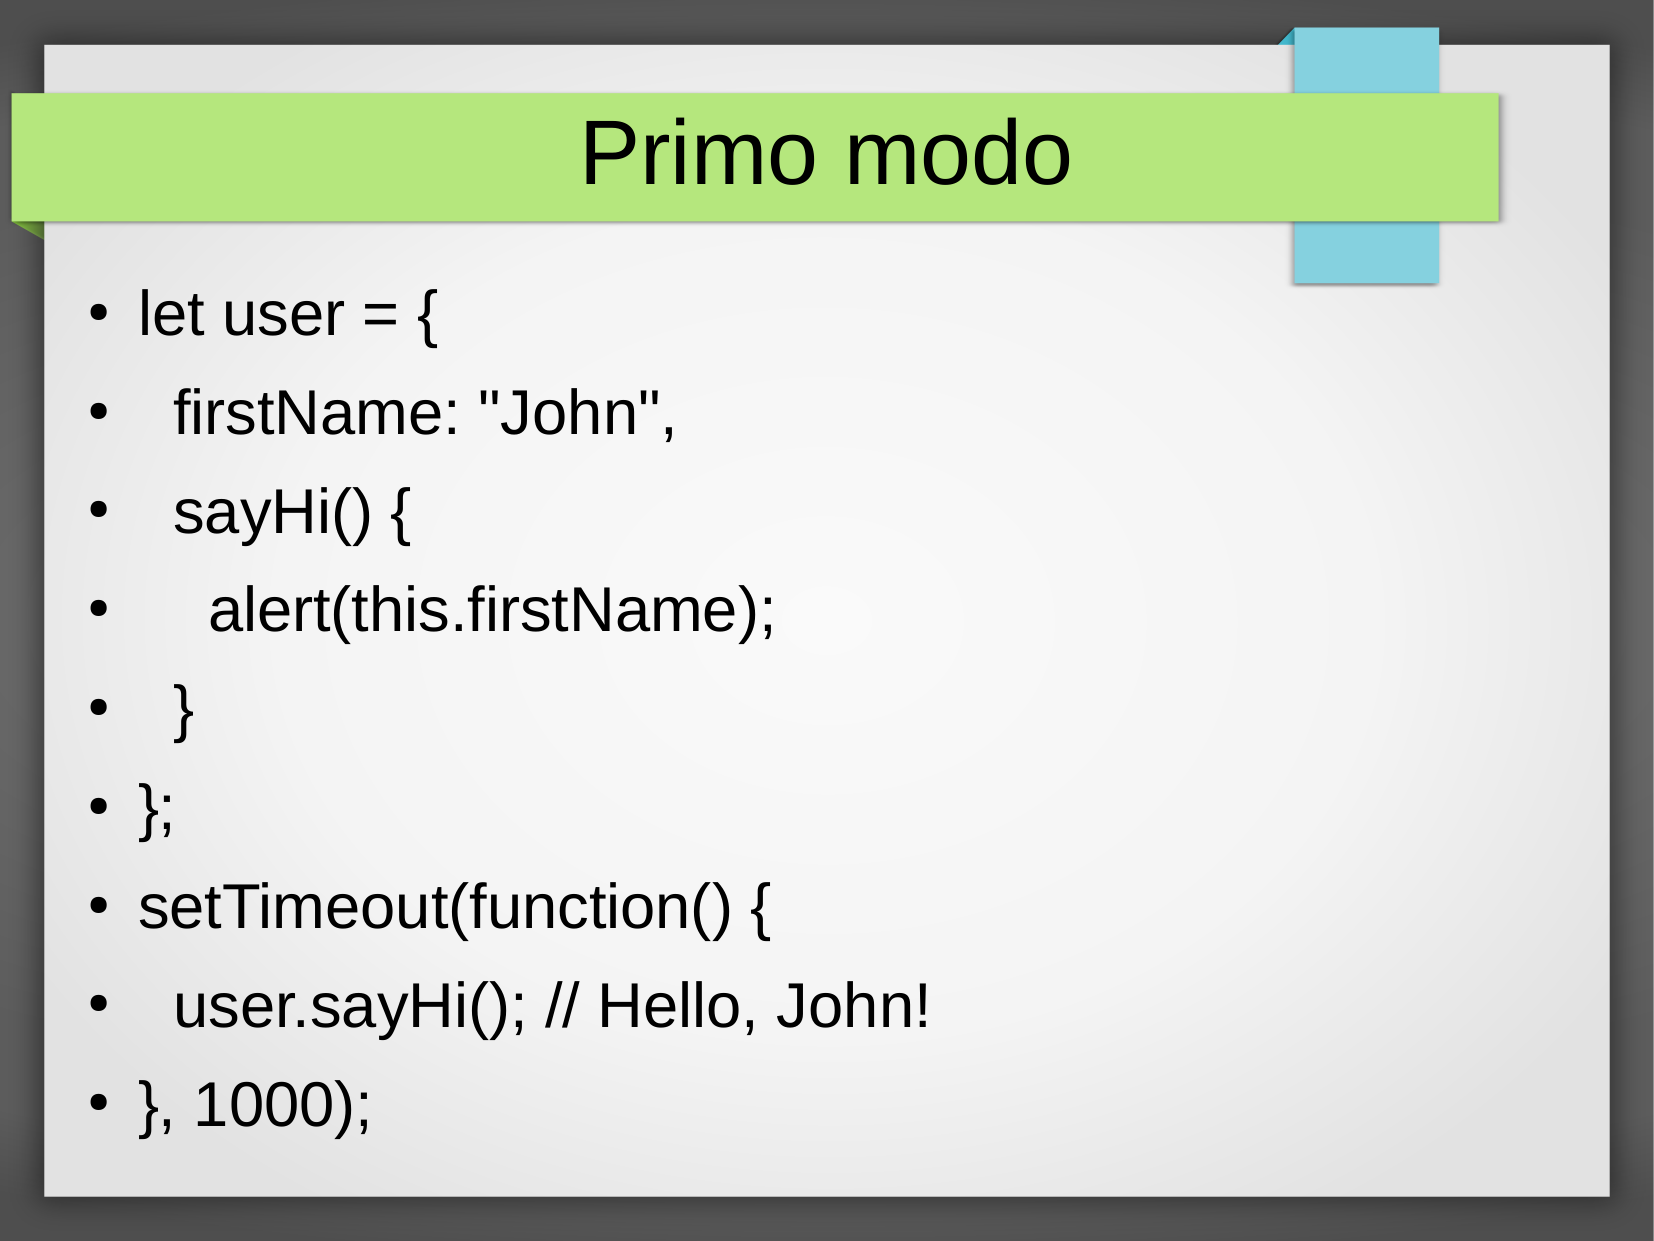

# Primo modo
let user = {
 firstName: "John",
 sayHi() {
 alert(this.firstName);
 }
};
setTimeout(function() {
 user.sayHi(); // Hello, John!
}, 1000);